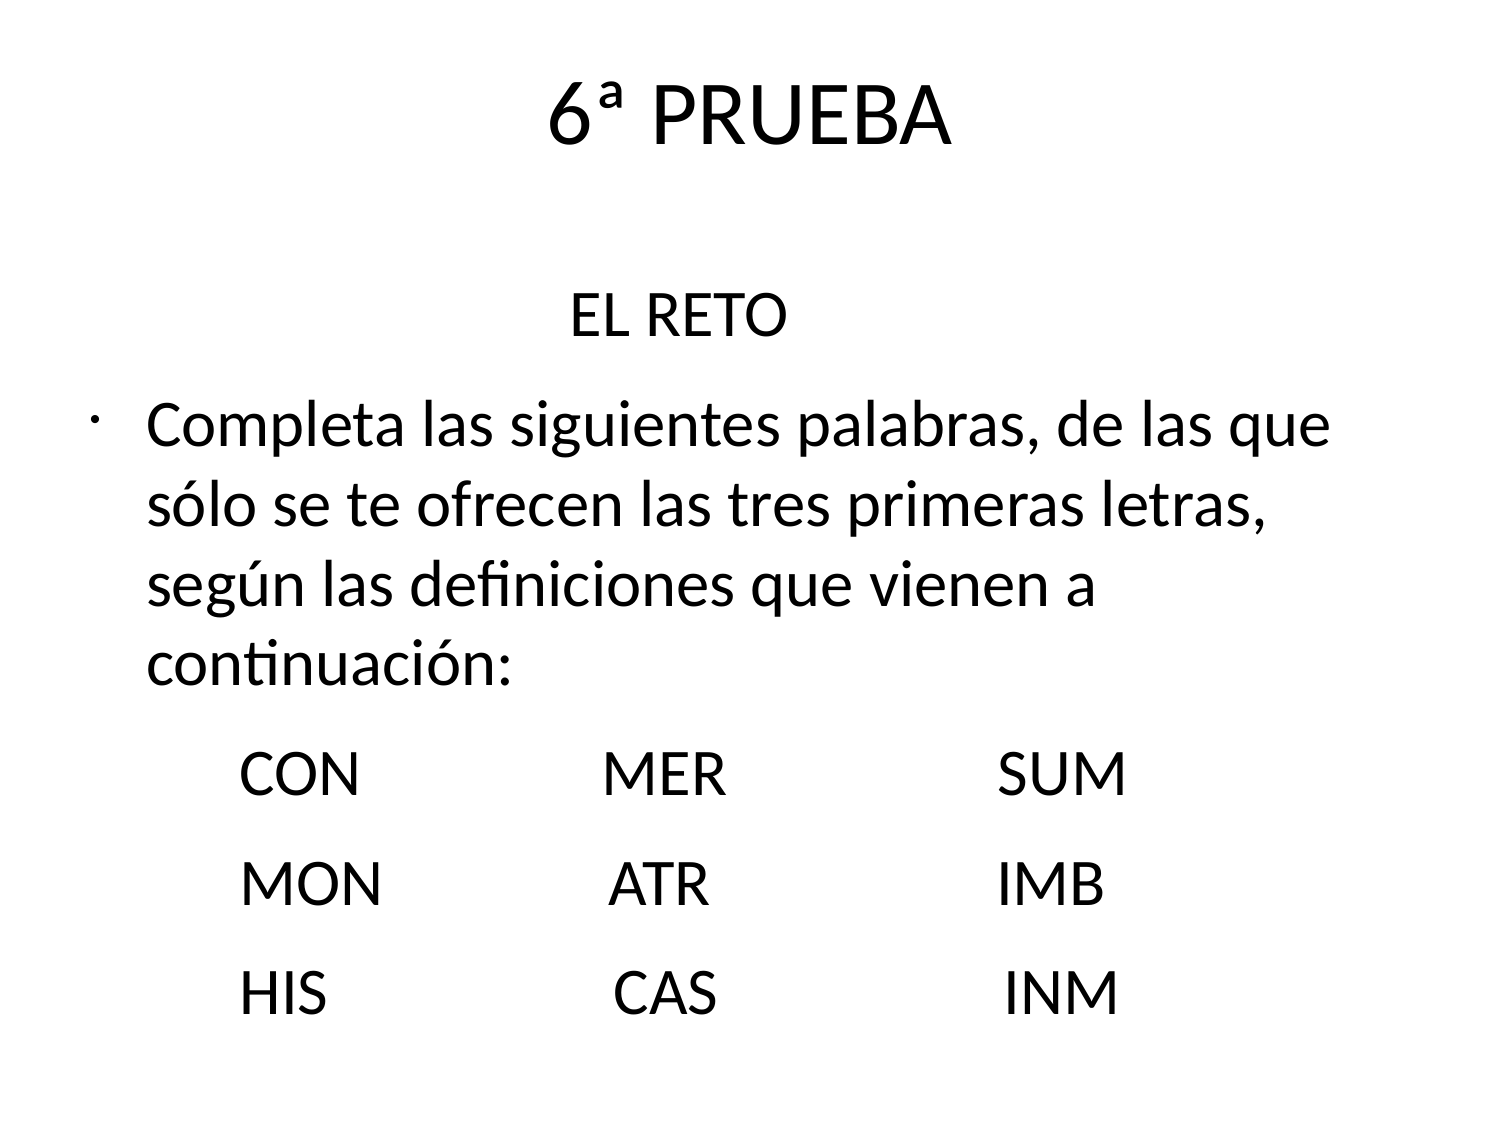

# 6ª PRUEBA
 EL RETO
Completa las siguientes palabras, de las que sólo se te ofrecen las tres primeras letras, según las definiciones que vienen a continuación:
 CON MER SUM
 MON ATR IMB
 HIS CAS INM